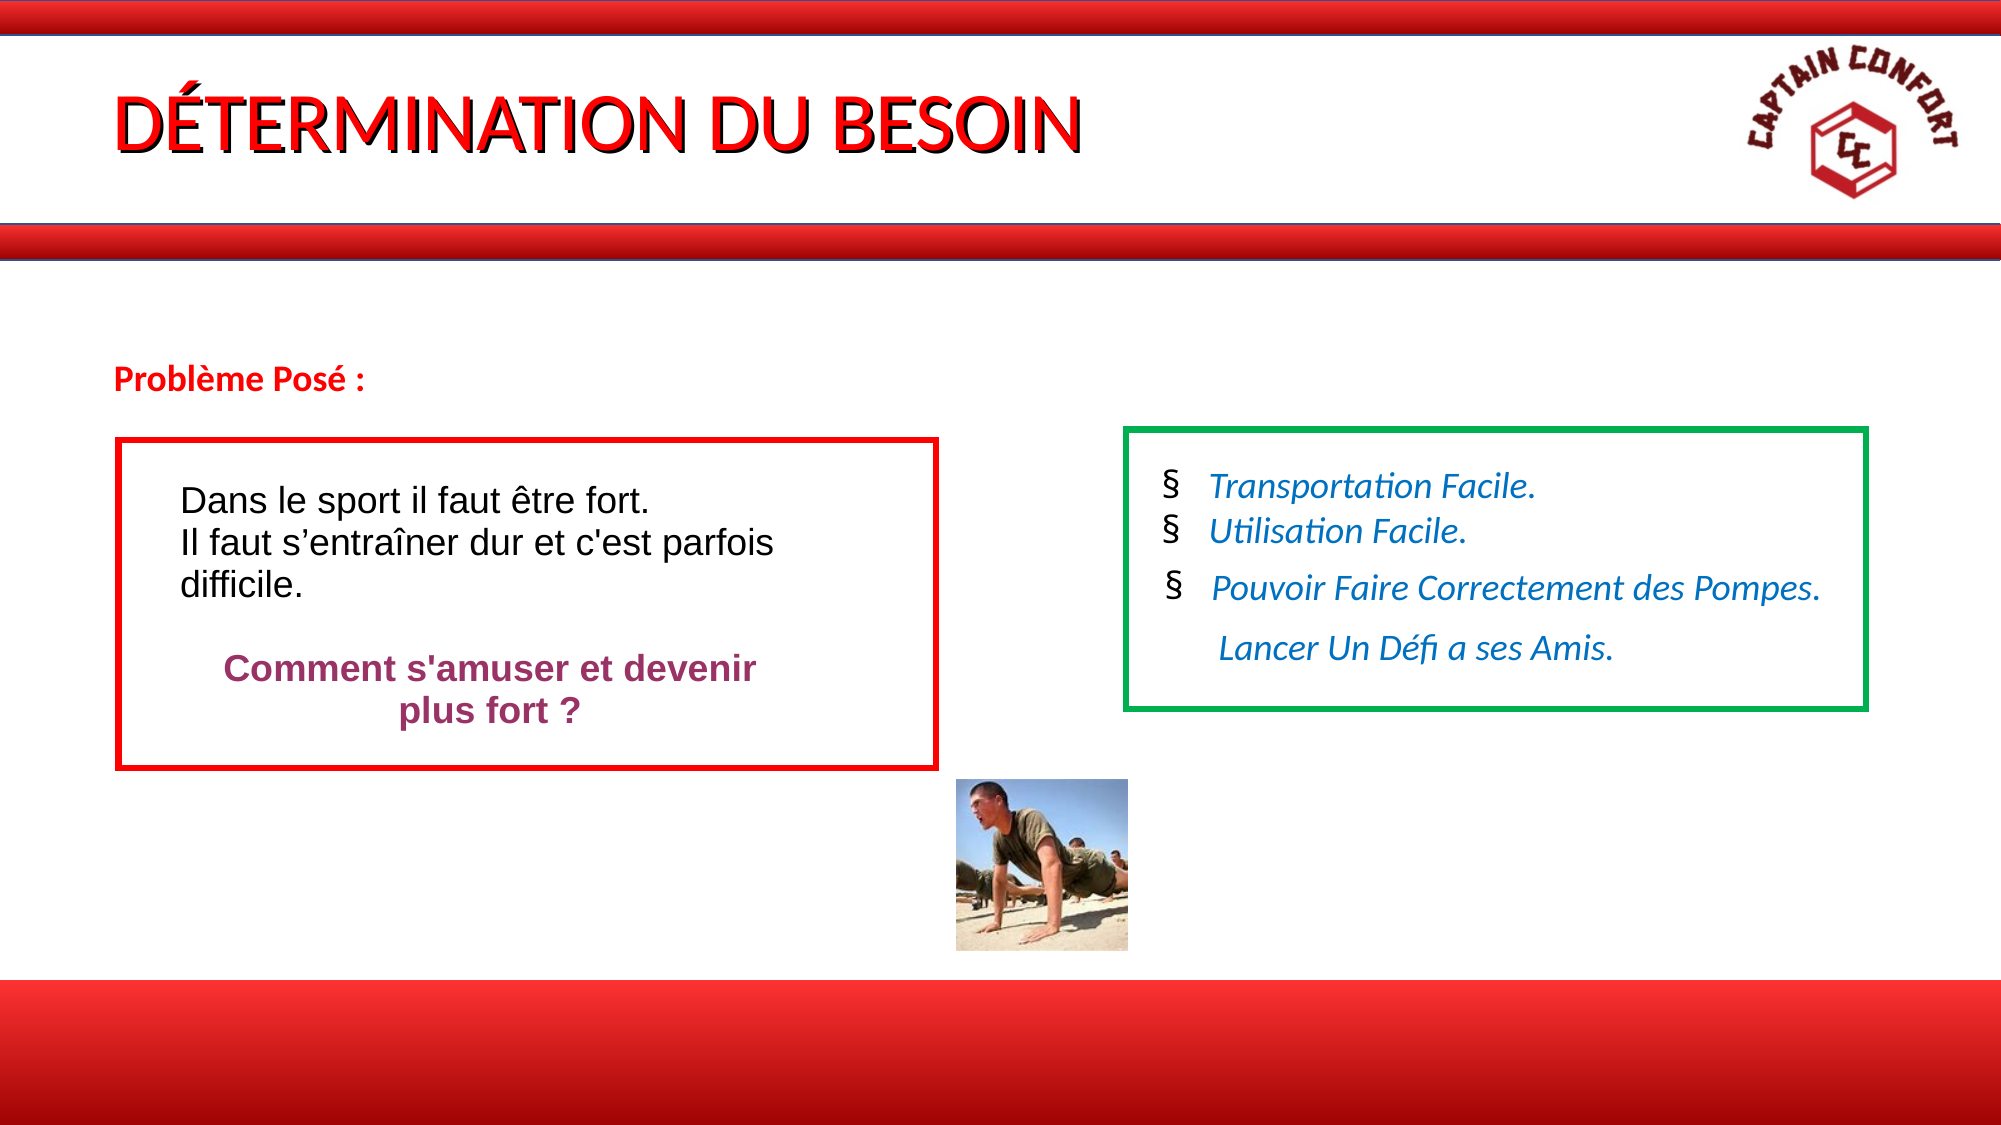

DÉTERMINATION DU BESOIN
Problème Posé :
Transportation Facile.
Utilisation Facile.
Dans le sport il faut être fort.
Il faut s’entraîner dur et c'est parfois difficile.
Comment s'amuser et devenir plus fort ?
Pouvoir Faire Correctement des Pompes.
Lancer Un Défi a ses Amis.